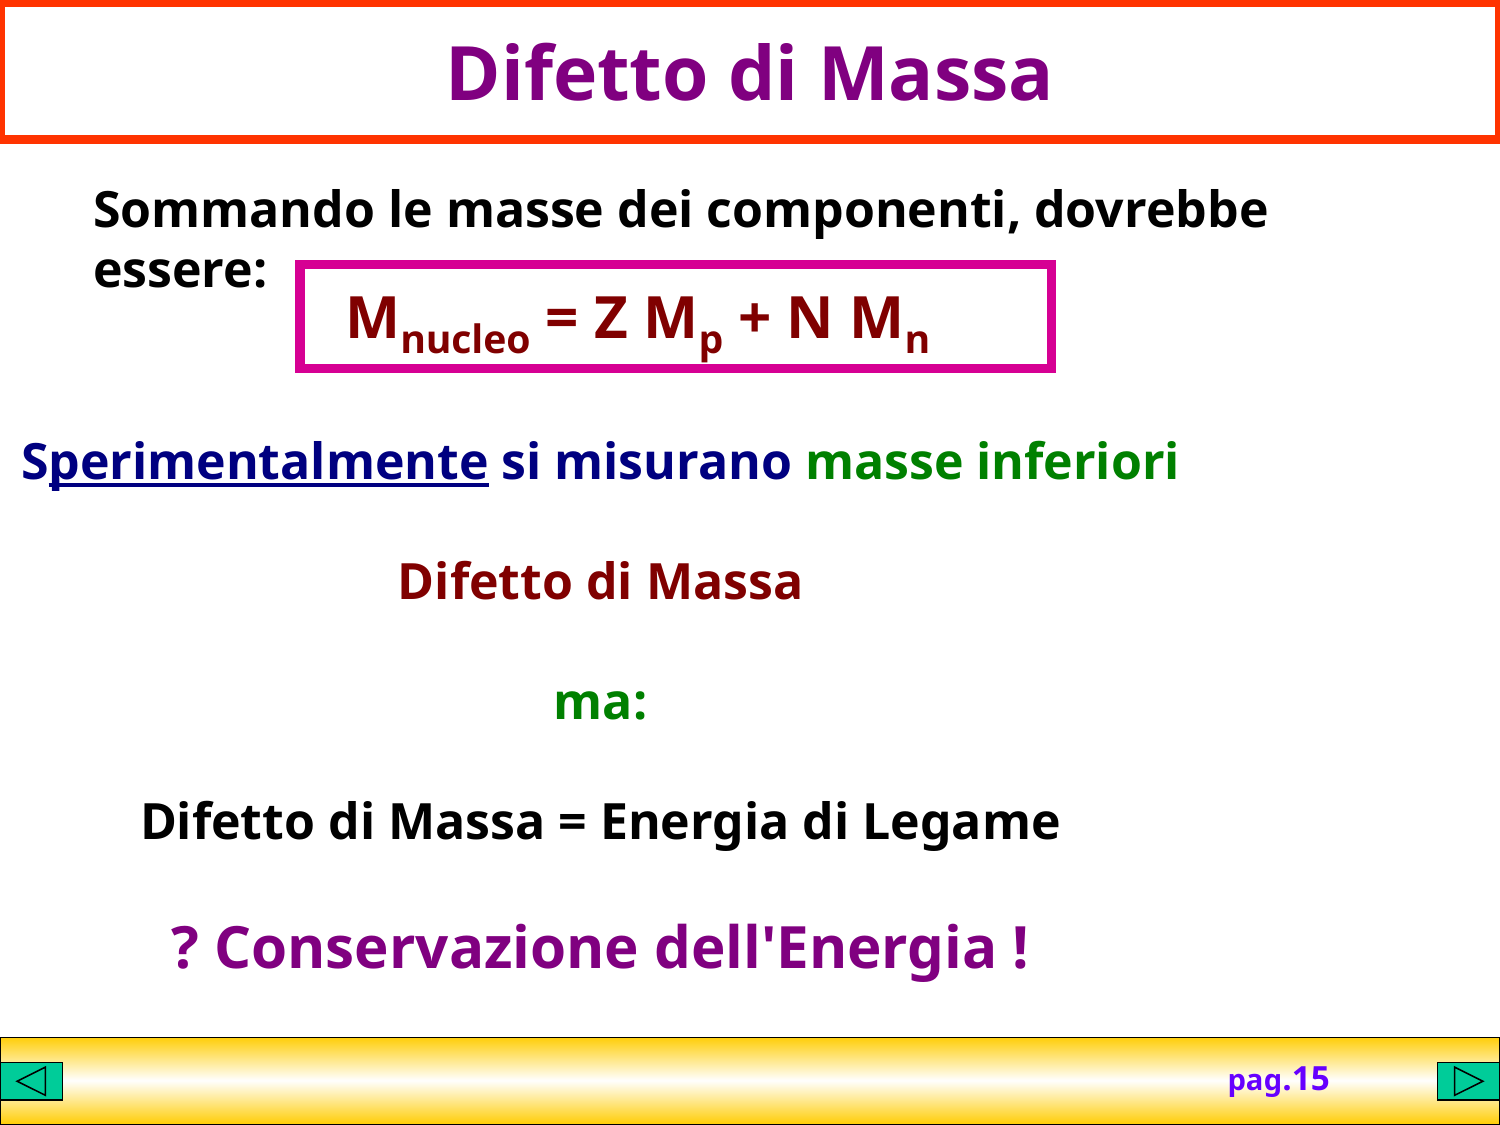

# Difetto di Massa
Sommando le masse dei componenti, dovrebbe essere:
 Mnucleo = Z Mp + N Mn
Sperimentalmente si misurano masse inferiori
Difetto di Massa
ma:
Difetto di Massa = Energia di Legame
? Conservazione dell'Energia !
15